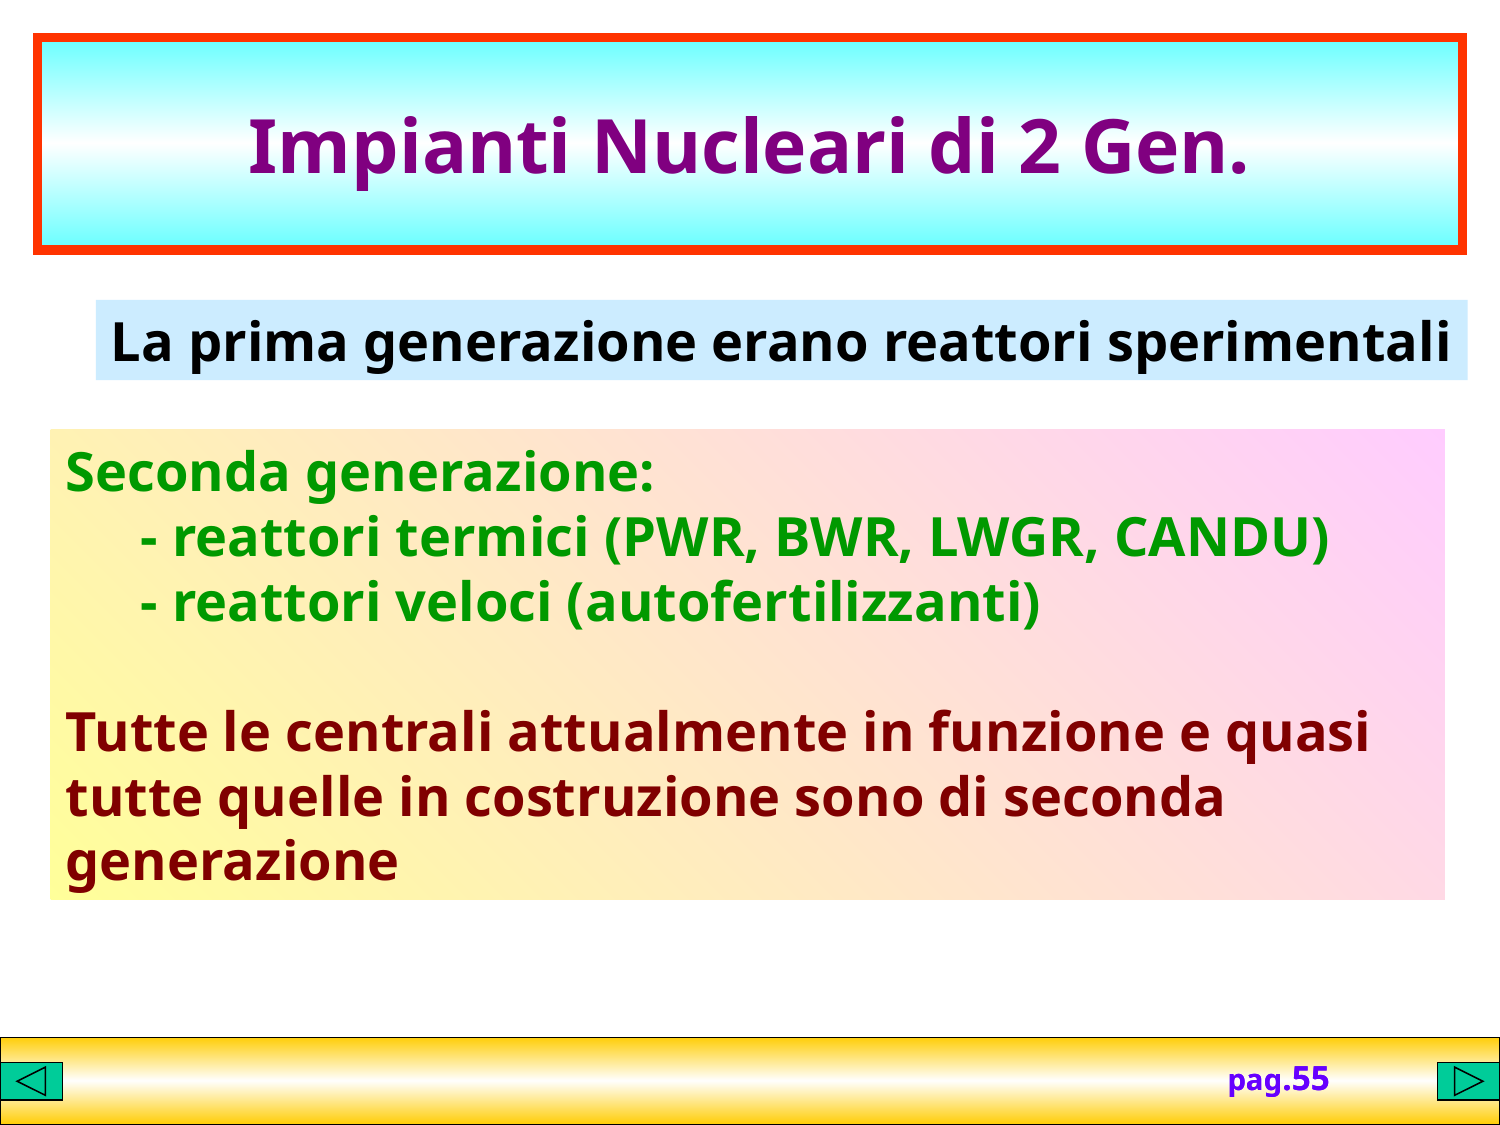

# Impianti Nucleari di 2 Gen.
La prima generazione erano reattori sperimentali
Seconda generazione:
	- reattori termici (PWR, BWR, LWGR, CANDU)
	- reattori veloci (autofertilizzanti)
Tutte le centrali attualmente in funzione e quasi tutte quelle in costruzione sono di seconda generazione
pag.
55